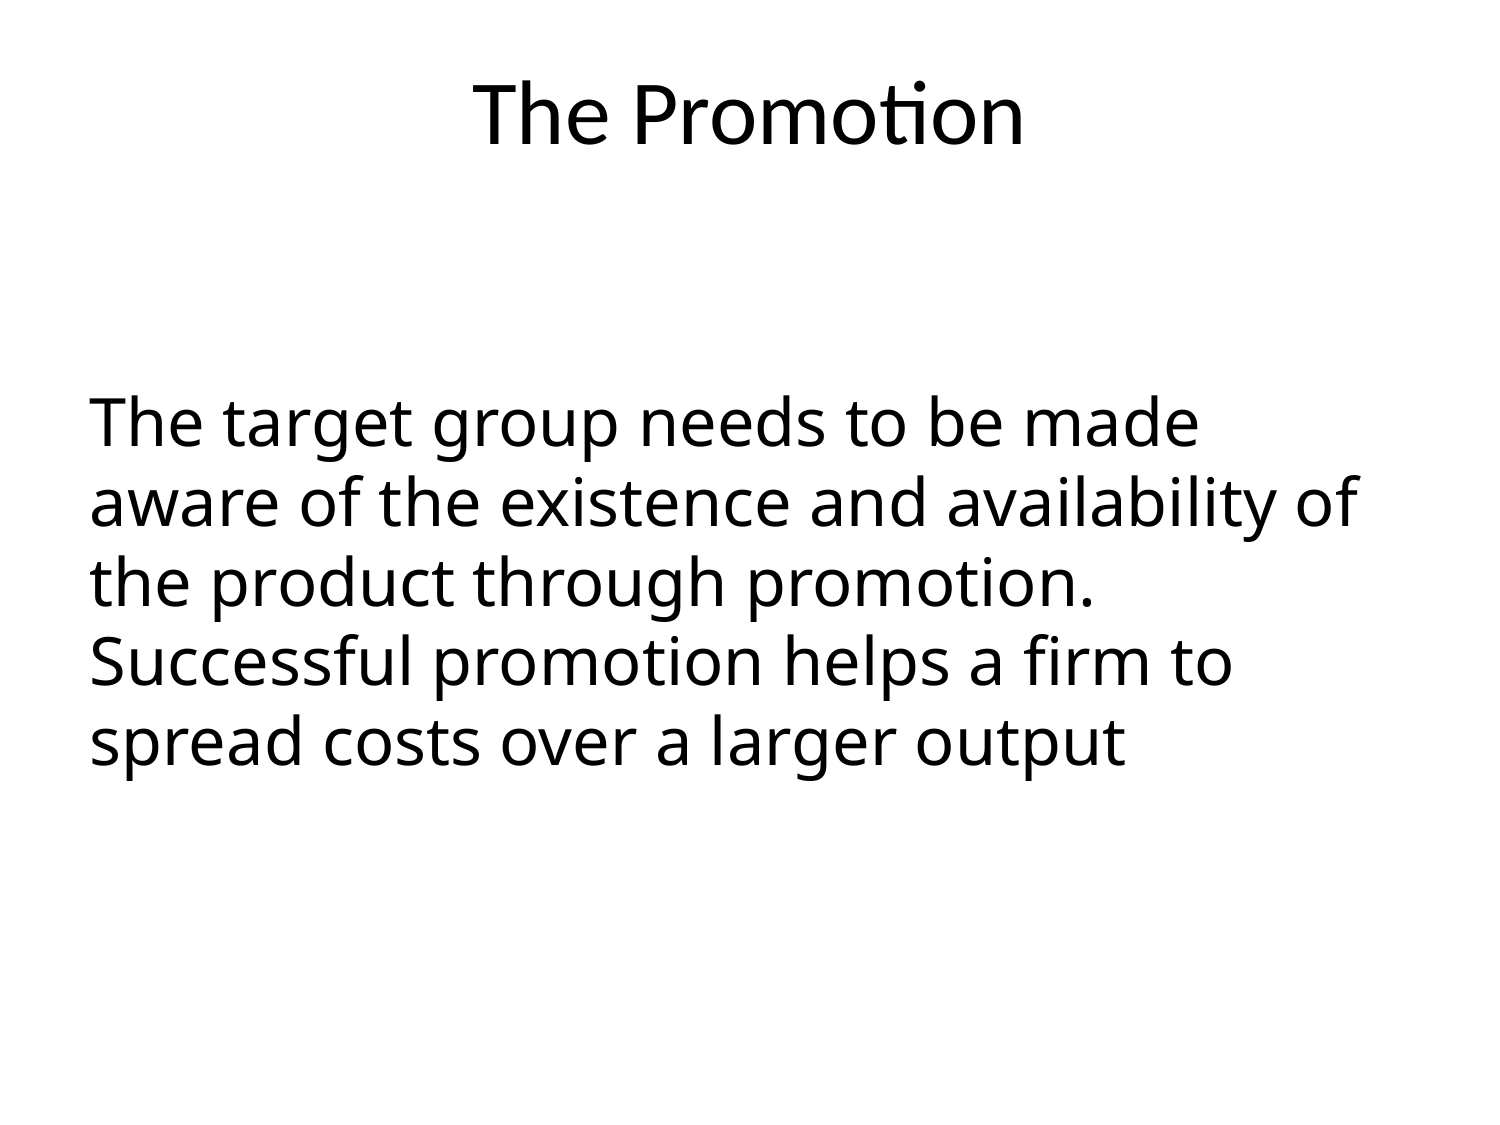

# The Promotion
The target group needs to be made aware of the existence and availability of the product through promotion. Successful promotion helps a firm to spread costs over a larger output